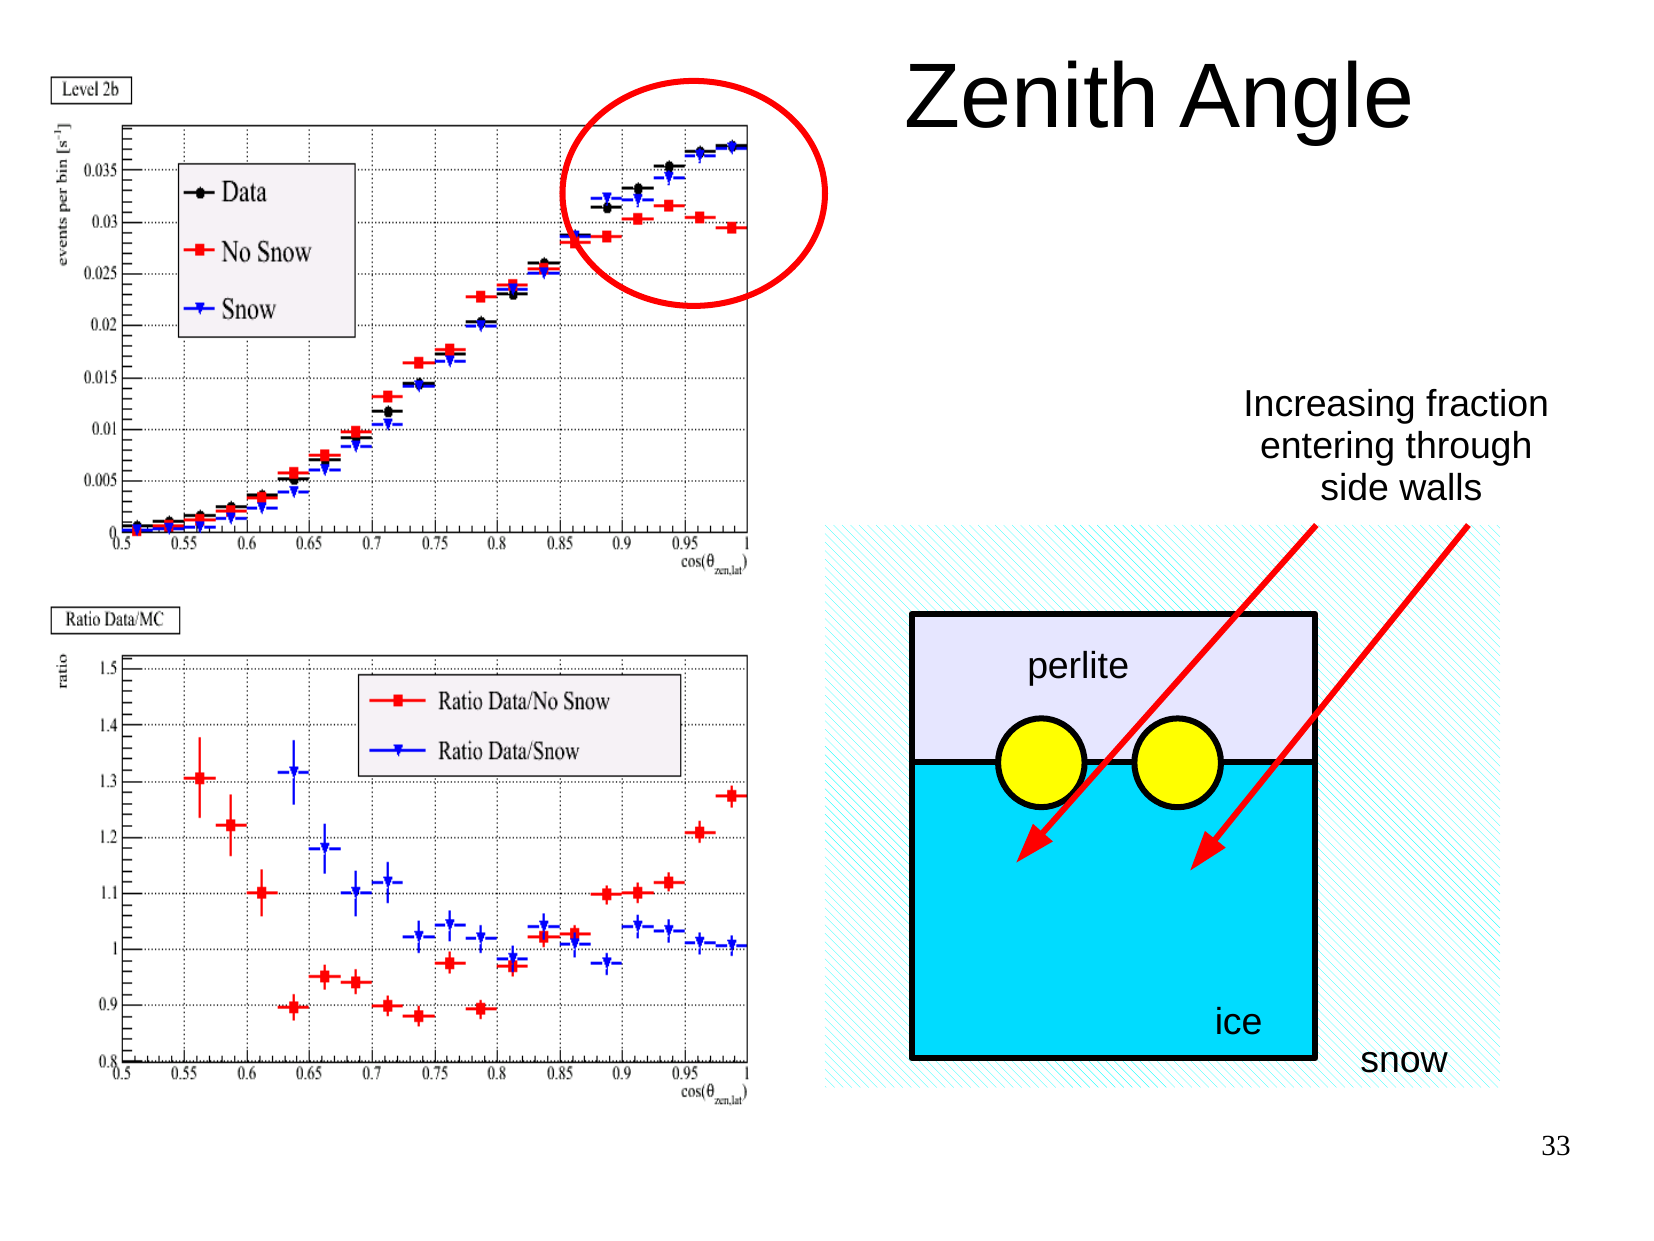

Zenith Angle
Increasing fraction
entering through
side walls
perlite
ice
snow
33